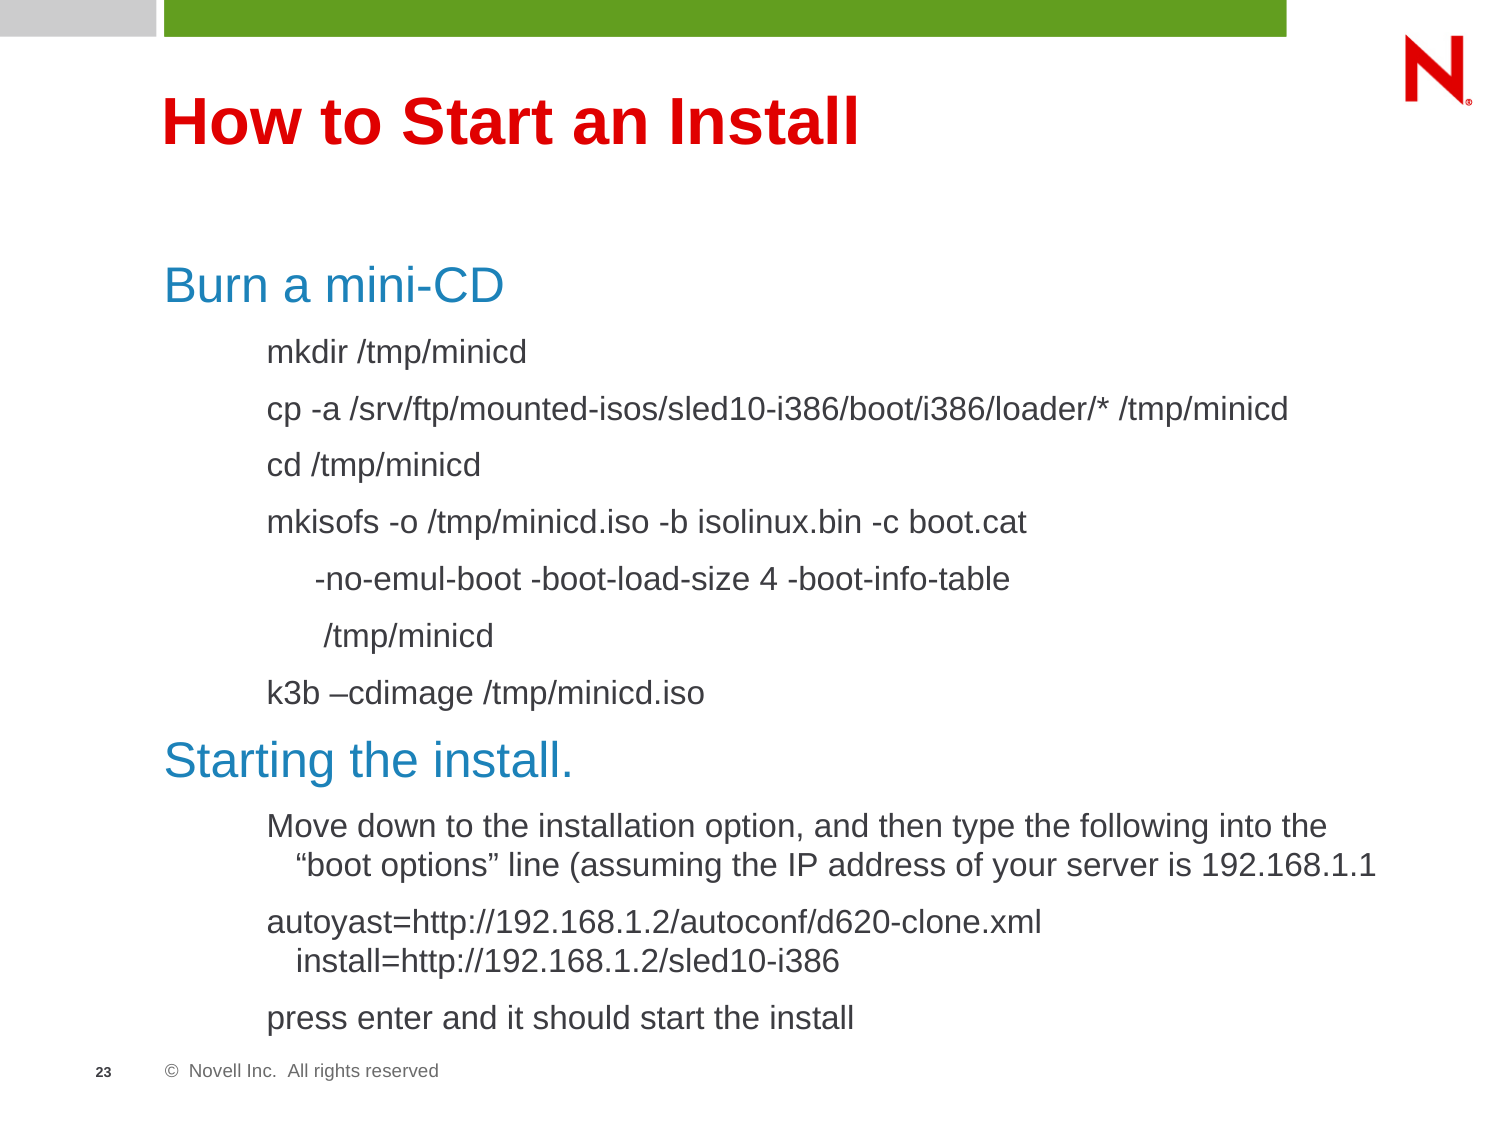

# How to Start an Install
Burn a mini-CD
mkdir /tmp/minicd
cp -a /srv/ftp/mounted-isos/sled10-i386/boot/i386/loader/* /tmp/minicd
cd /tmp/minicd
mkisofs -o /tmp/minicd.iso -b isolinux.bin -c boot.cat
-no-emul-boot -boot-load-size 4 -boot-info-table
 /tmp/minicd
k3b –cdimage /tmp/minicd.iso
Starting the install.
Move down to the installation option, and then type the following into the “boot options” line (assuming the IP address of your server is 192.168.1.1
autoyast=http://192.168.1.2/autoconf/d620-clone.xml install=http://192.168.1.2/sled10-i386
press enter and it should start the install